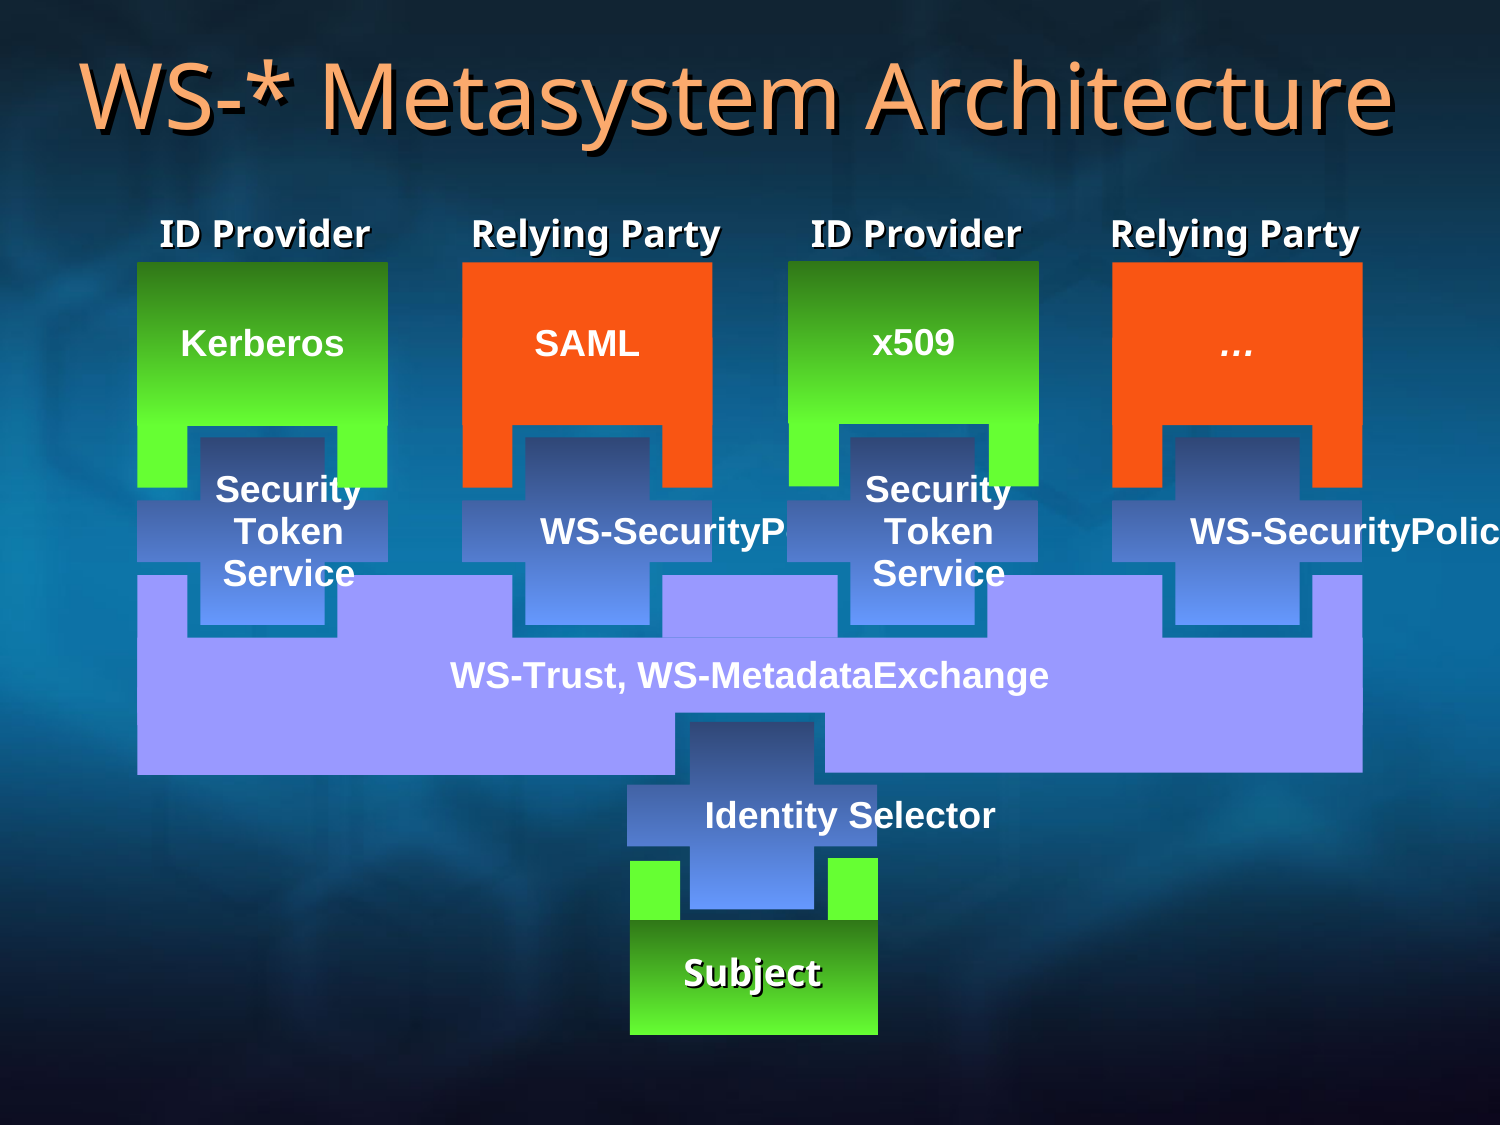

# WS-* Metasystem Architecture
ID Provider
Relying Party
ID Provider
Relying Party
x509
Kerberos
SAML
…
Security
Token
Service
WS-SecurityPolicy
Security
Token
Service
WS-SecurityPolicy
WS-Trust, WS-MetadataExchange
Identity Selector
Subject